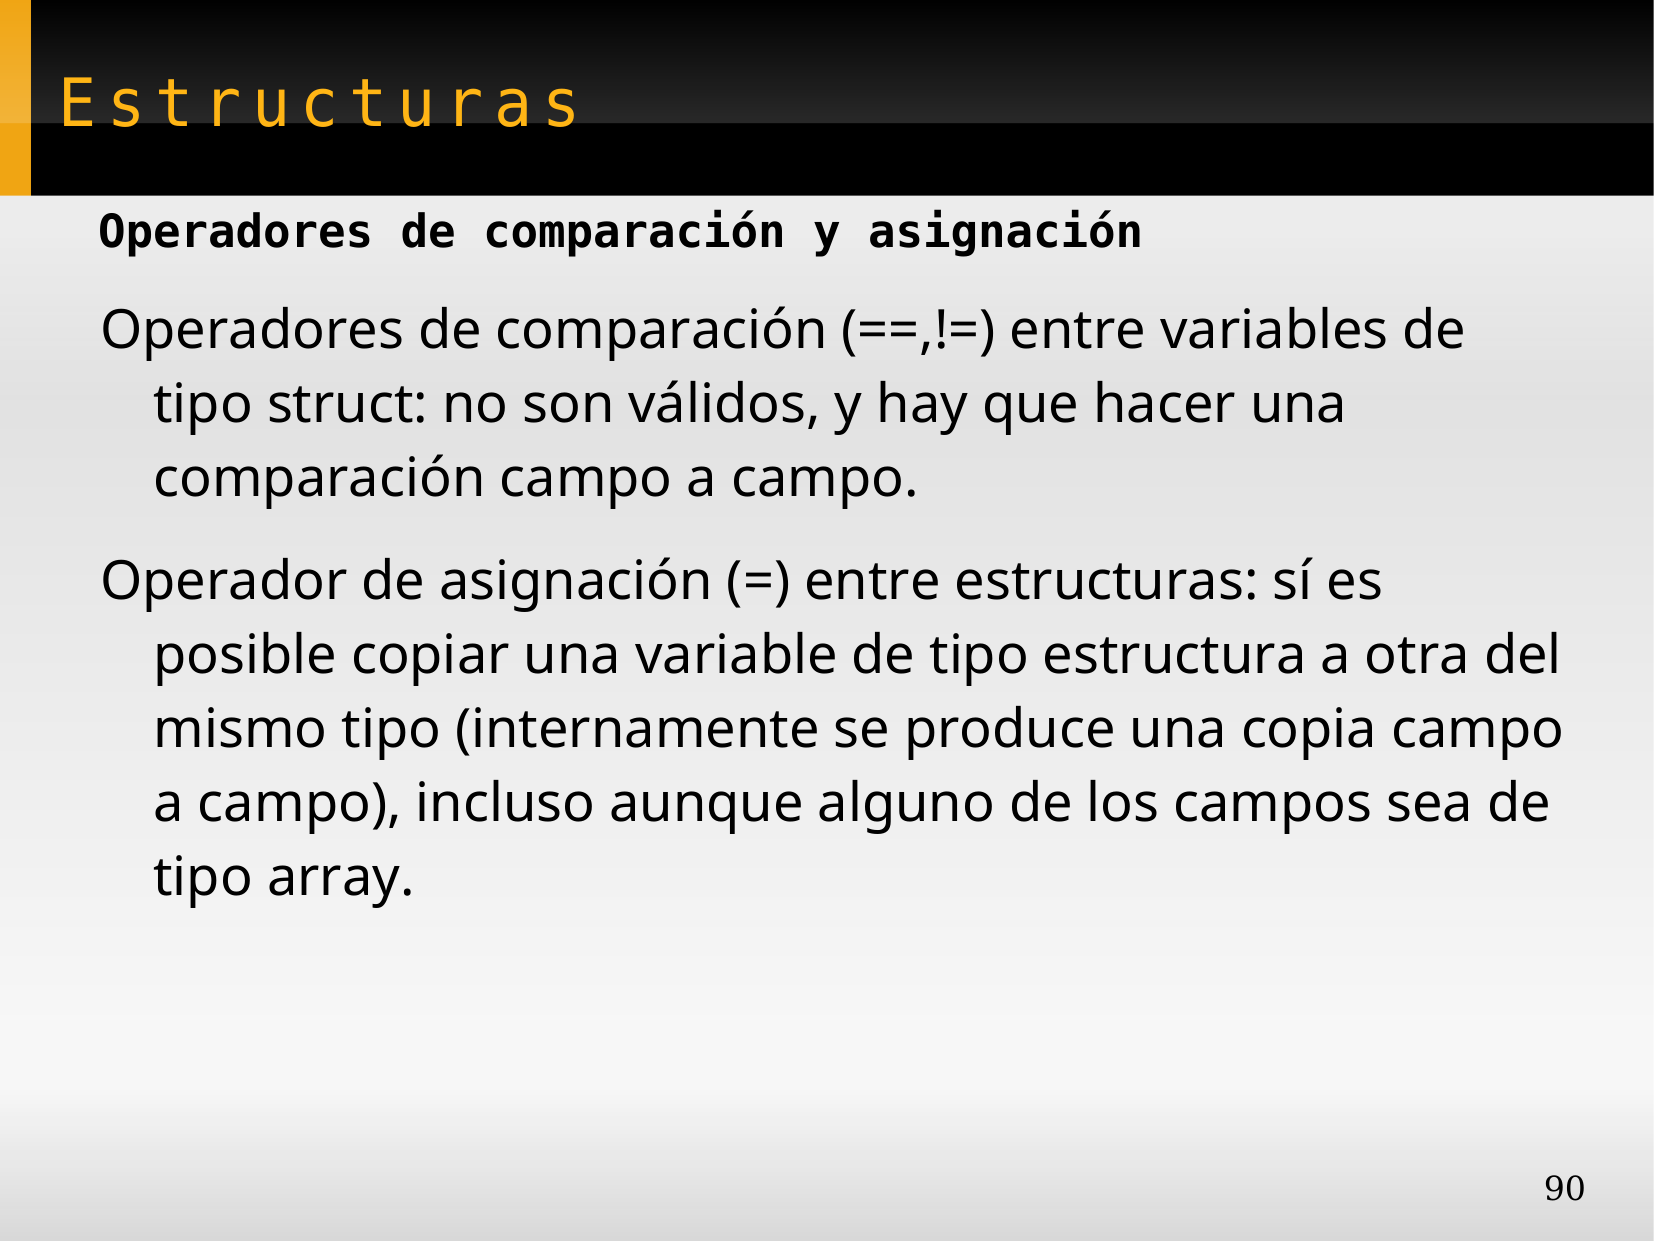

# Estructuras
Operadores de comparación y asignación
Operadores de comparación (==,!=) entre variables de tipo struct: no son válidos, y hay que hacer una comparación campo a campo.
Operador de asignación (=) entre estructuras: sí es posible copiar una variable de tipo estructura a otra del mismo tipo (internamente se produce una copia campo a campo), incluso aunque alguno de los campos sea de tipo array.
90